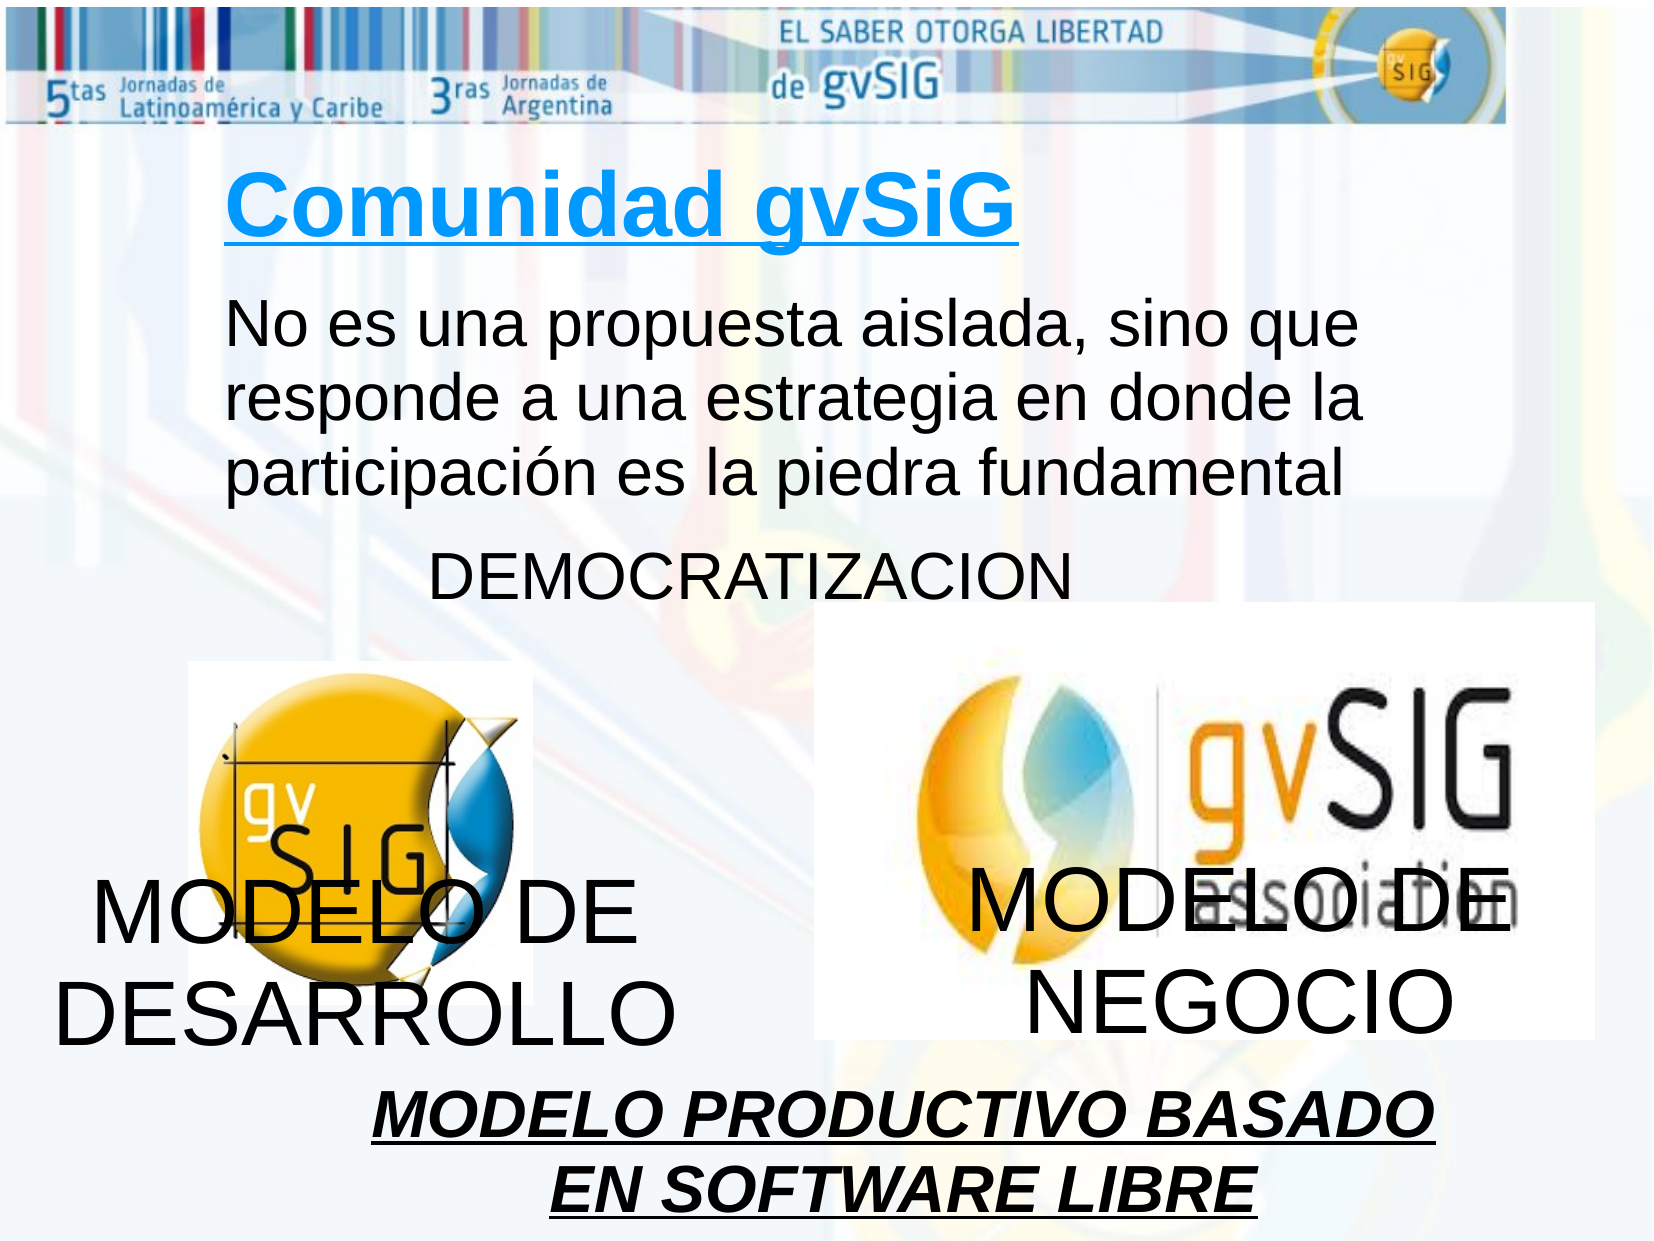

Comunidad gvSiG
No es una propuesta aislada, sino que responde a una estrategia en donde la participación es la piedra fundamental
 DEMOCRATIZACION
MODELO DE NEGOCIO
# MODELO DE DESARROLLO
MODELO PRODUCTIVO BASADO EN SOFTWARE LIBRE